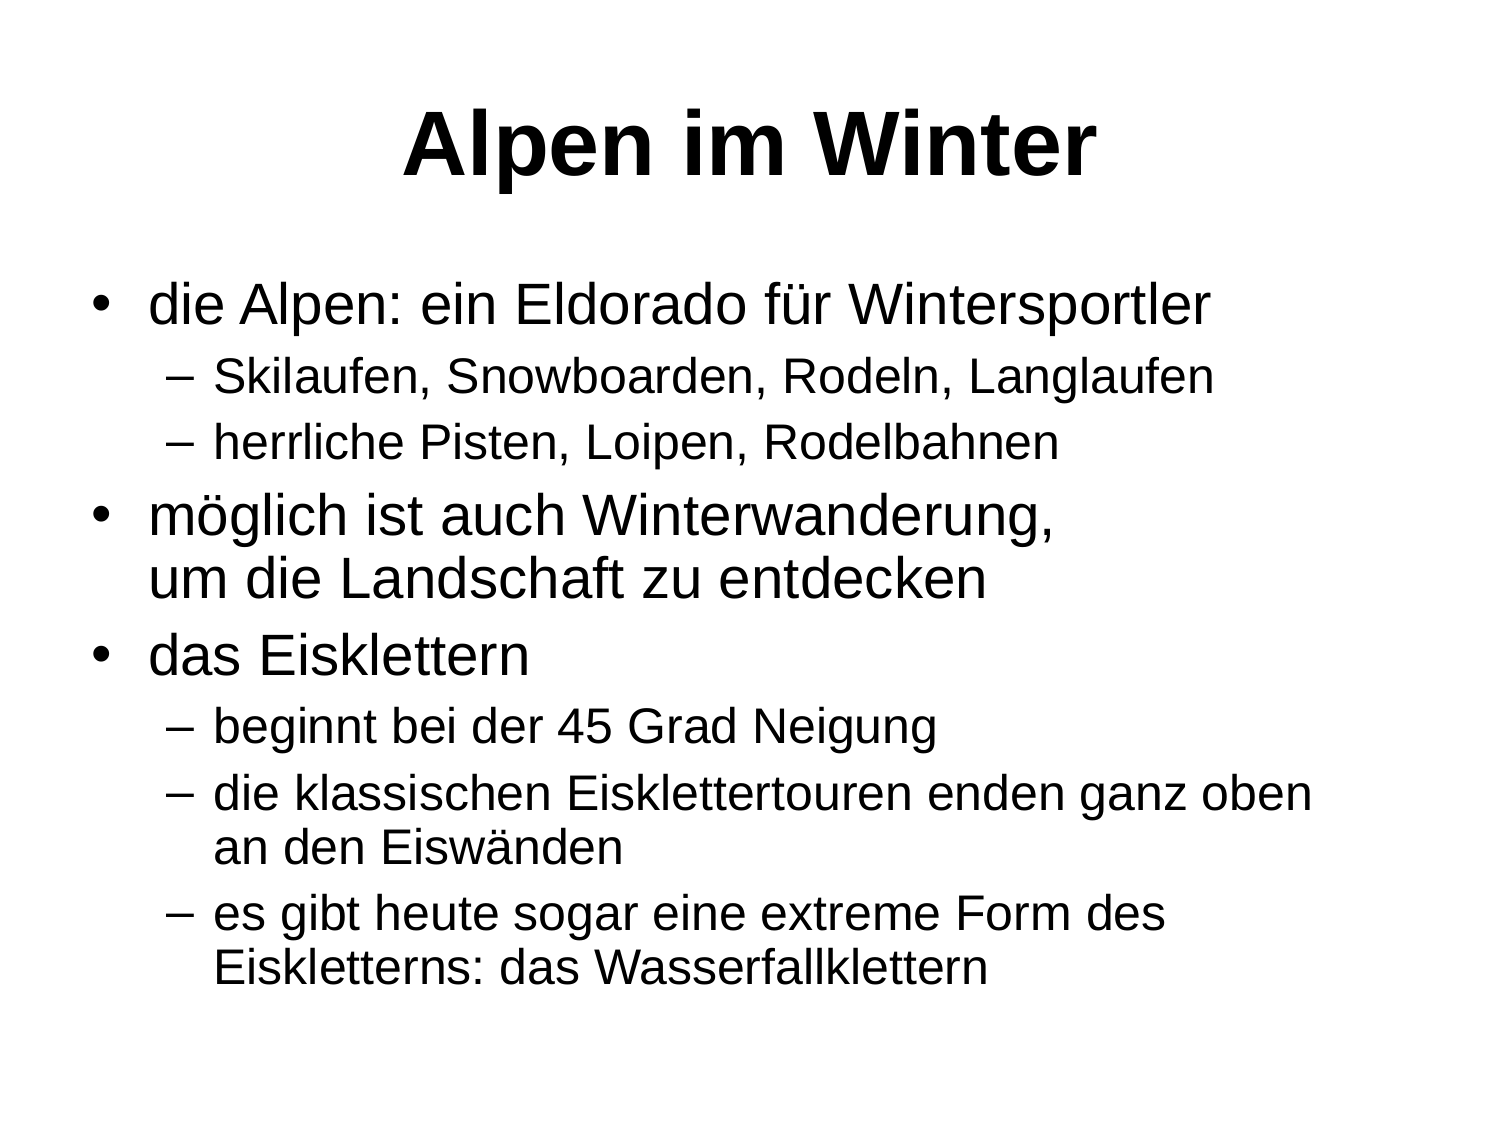

# Alpen im Winter
die Alpen: ein Eldorado für Wintersportler
Skilaufen, Snowboarden, Rodeln, Langlaufen
herrliche Pisten, Loipen, Rodelbahnen
möglich ist auch Winterwanderung,
um die Landschaft zu entdecken
das Eisklettern
beginnt bei der 45 Grad Neigung
die klassischen Eisklettertouren enden ganz oben
an den Eiswänden
es gibt heute sogar eine extreme Form des Eiskletterns: das Wasserfallklettern